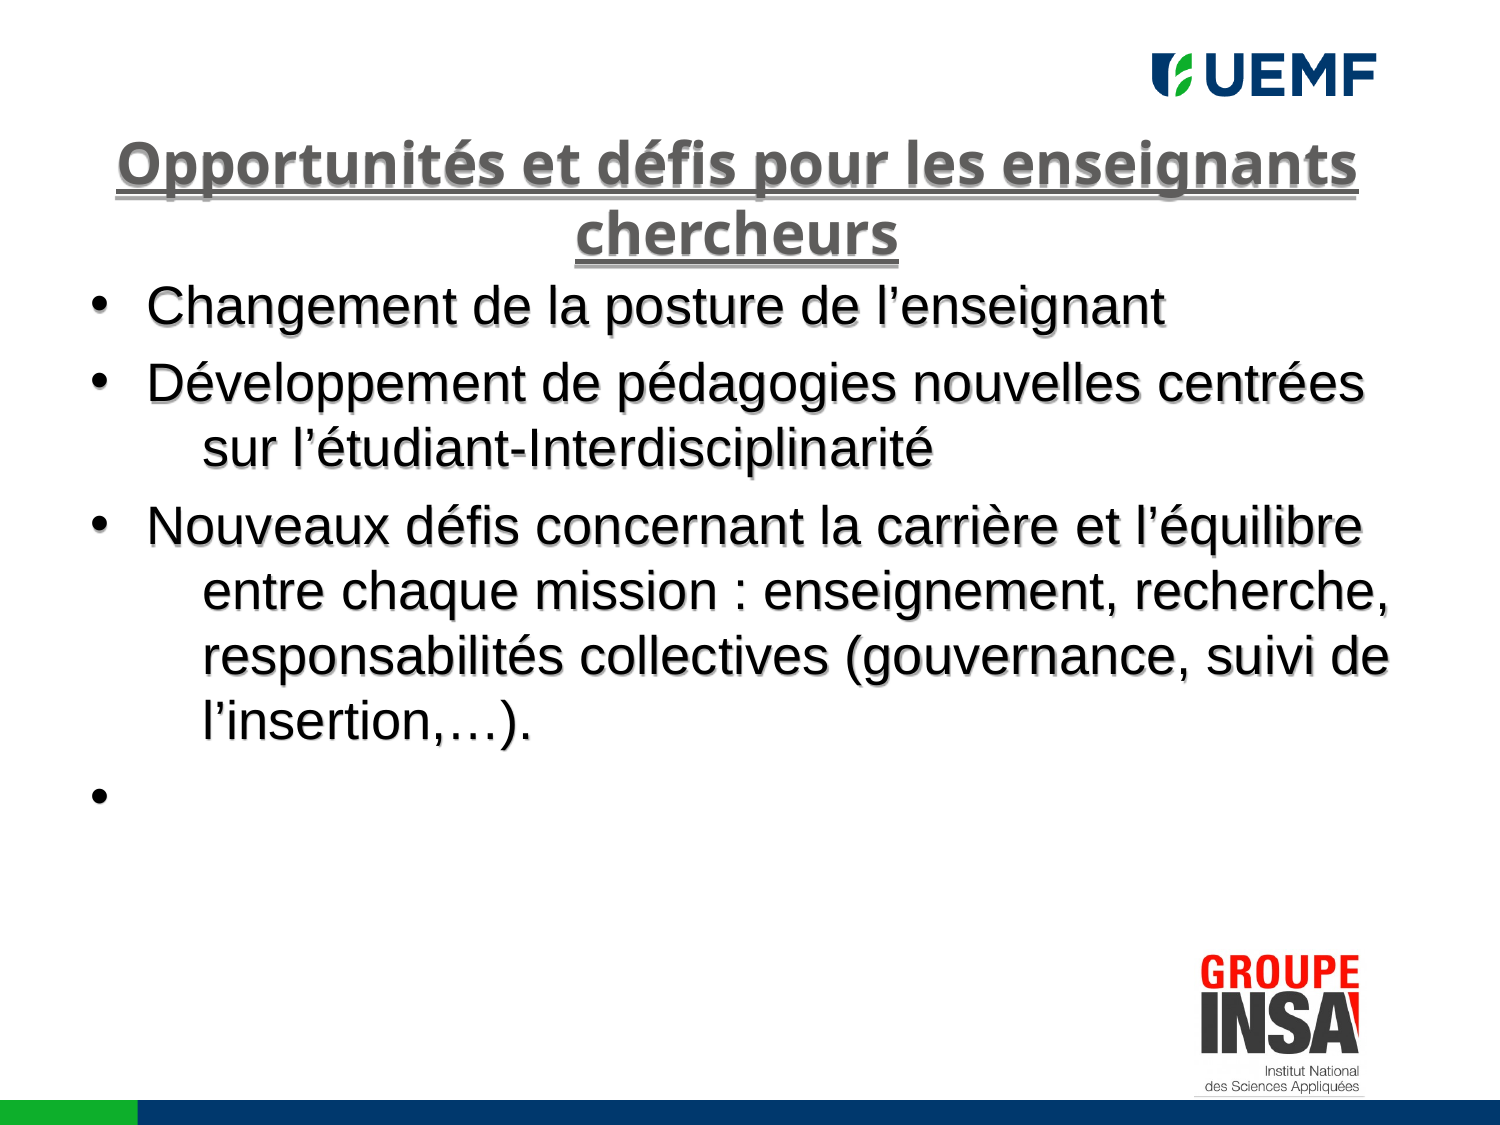

# Opportunités et défis pour les enseignants chercheurs
Changement de la posture de l’enseignant
Développement de pédagogies nouvelles centrées sur l’étudiant-Interdisciplinarité
Nouveaux défis concernant la carrière et l’équilibre entre chaque mission : enseignement, recherche, responsabilités collectives (gouvernance, suivi de l’insertion,…).